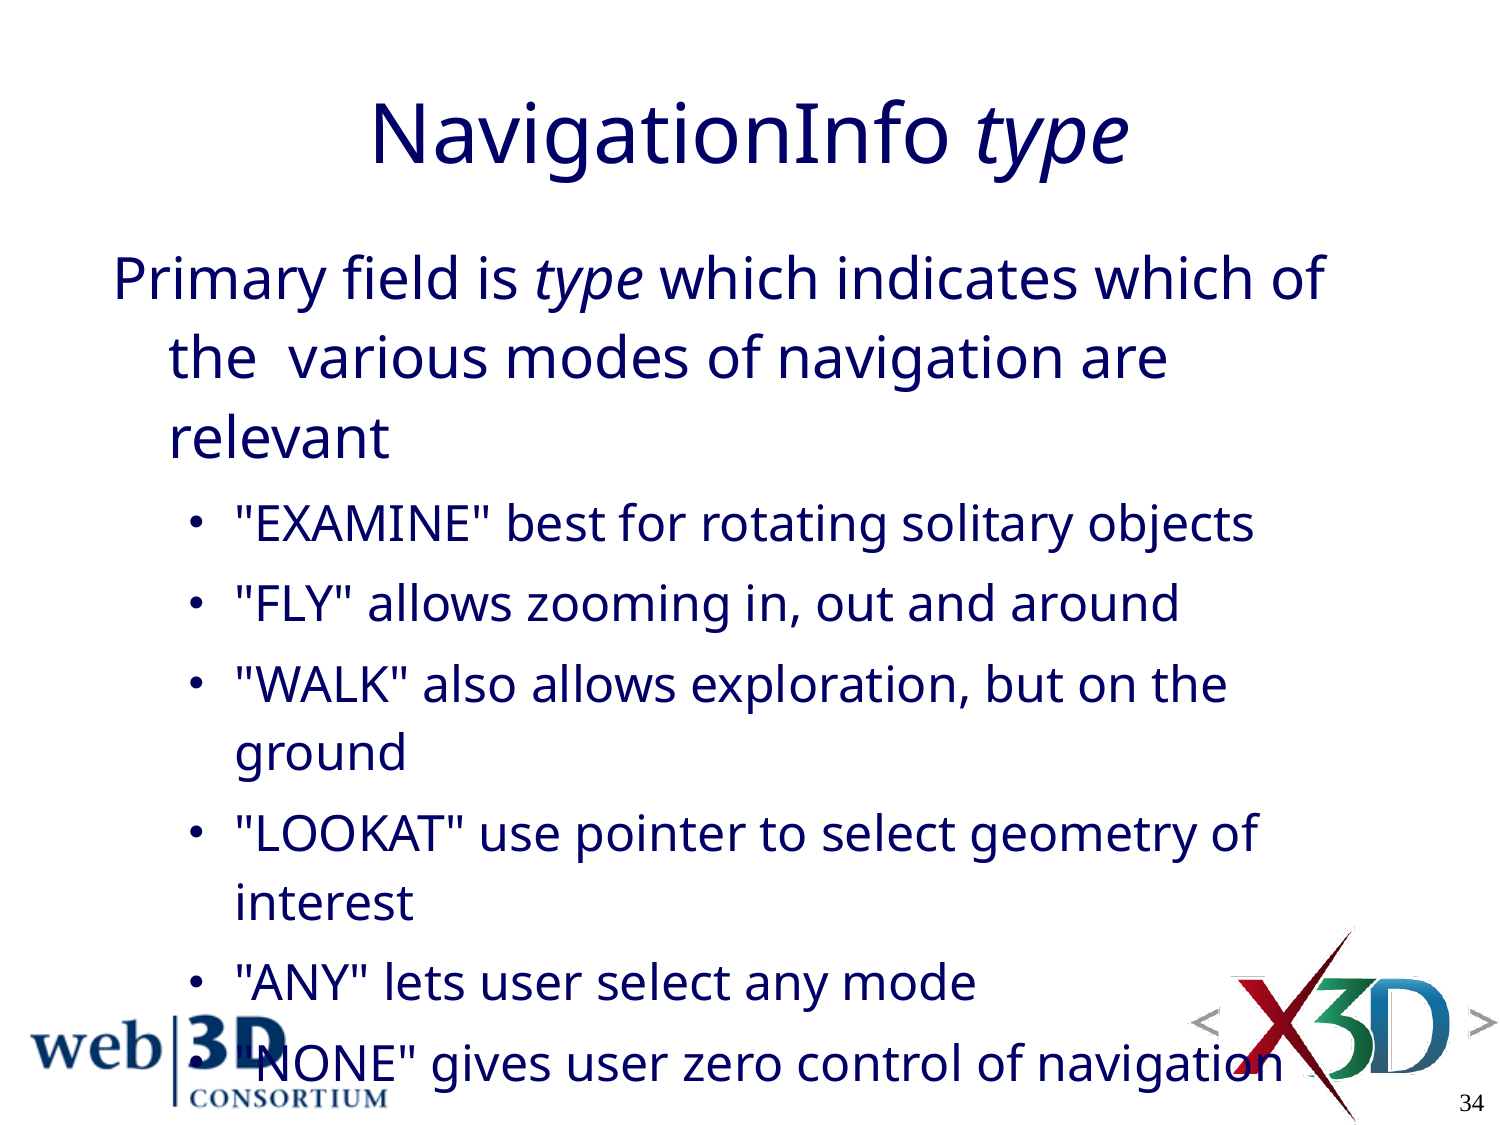

# NavigationInfo type
Primary field is type which indicates which of the various modes of navigation are relevant
"EXAMINE" best for rotating solitary objects
"FLY" allows zooming in, out and around
"WALK" also allows exploration, but on the ground
"LOOKAT" use pointer to select geometry of interest
"ANY" lets user select any mode
"NONE" gives user zero control of navigation
MFString array default type=' "EXAMINE" "ANY" '
which gives users plenty of flexibility